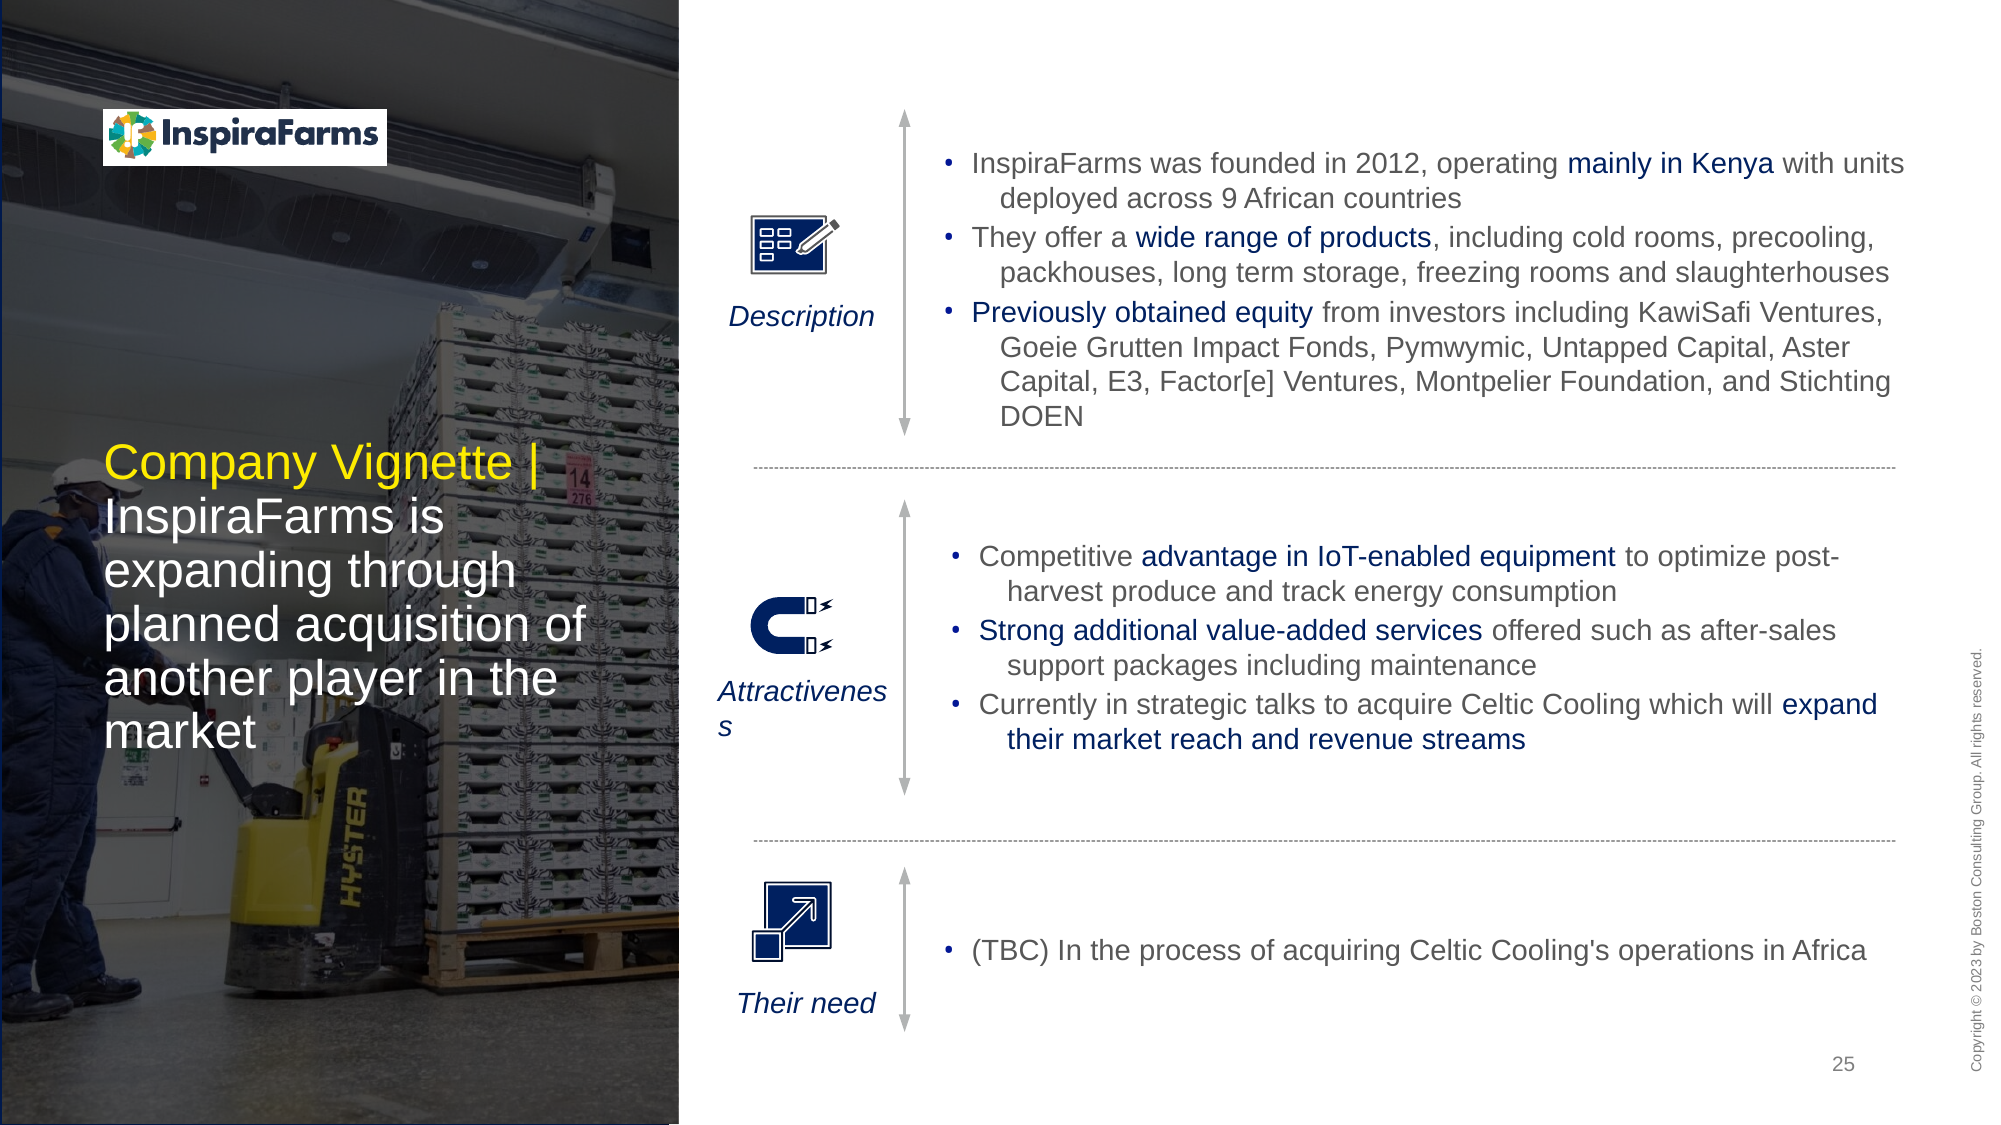

InspiraFarms was founded in 2012, operating mainly in Kenya with units deployed across 9 African countries
They offer a wide range of products, including cold rooms, precooling, packhouses, long term storage, freezing rooms and slaughterhouses
Previously obtained equity from investors including KawiSafi Ventures, Goeie Grutten Impact Fonds, Pymwymic, Untapped Capital, Aster Capital, E3, Factor[e] Ventures, Montpelier Foundation, and Stichting DOEN
Description
# Company Vignette | InspiraFarms is expanding through planned acquisition of another player in the market
Competitive advantage in IoT-enabled equipment to optimize post-harvest produce and track energy consumption
Strong additional value-added services offered such as after-sales support packages including maintenance
Currently in strategic talks to acquire Celtic Cooling which will expand their market reach and revenue streams
Attractiveness
Their need
(TBC) In the process of acquiring Celtic Cooling's operations in Africa